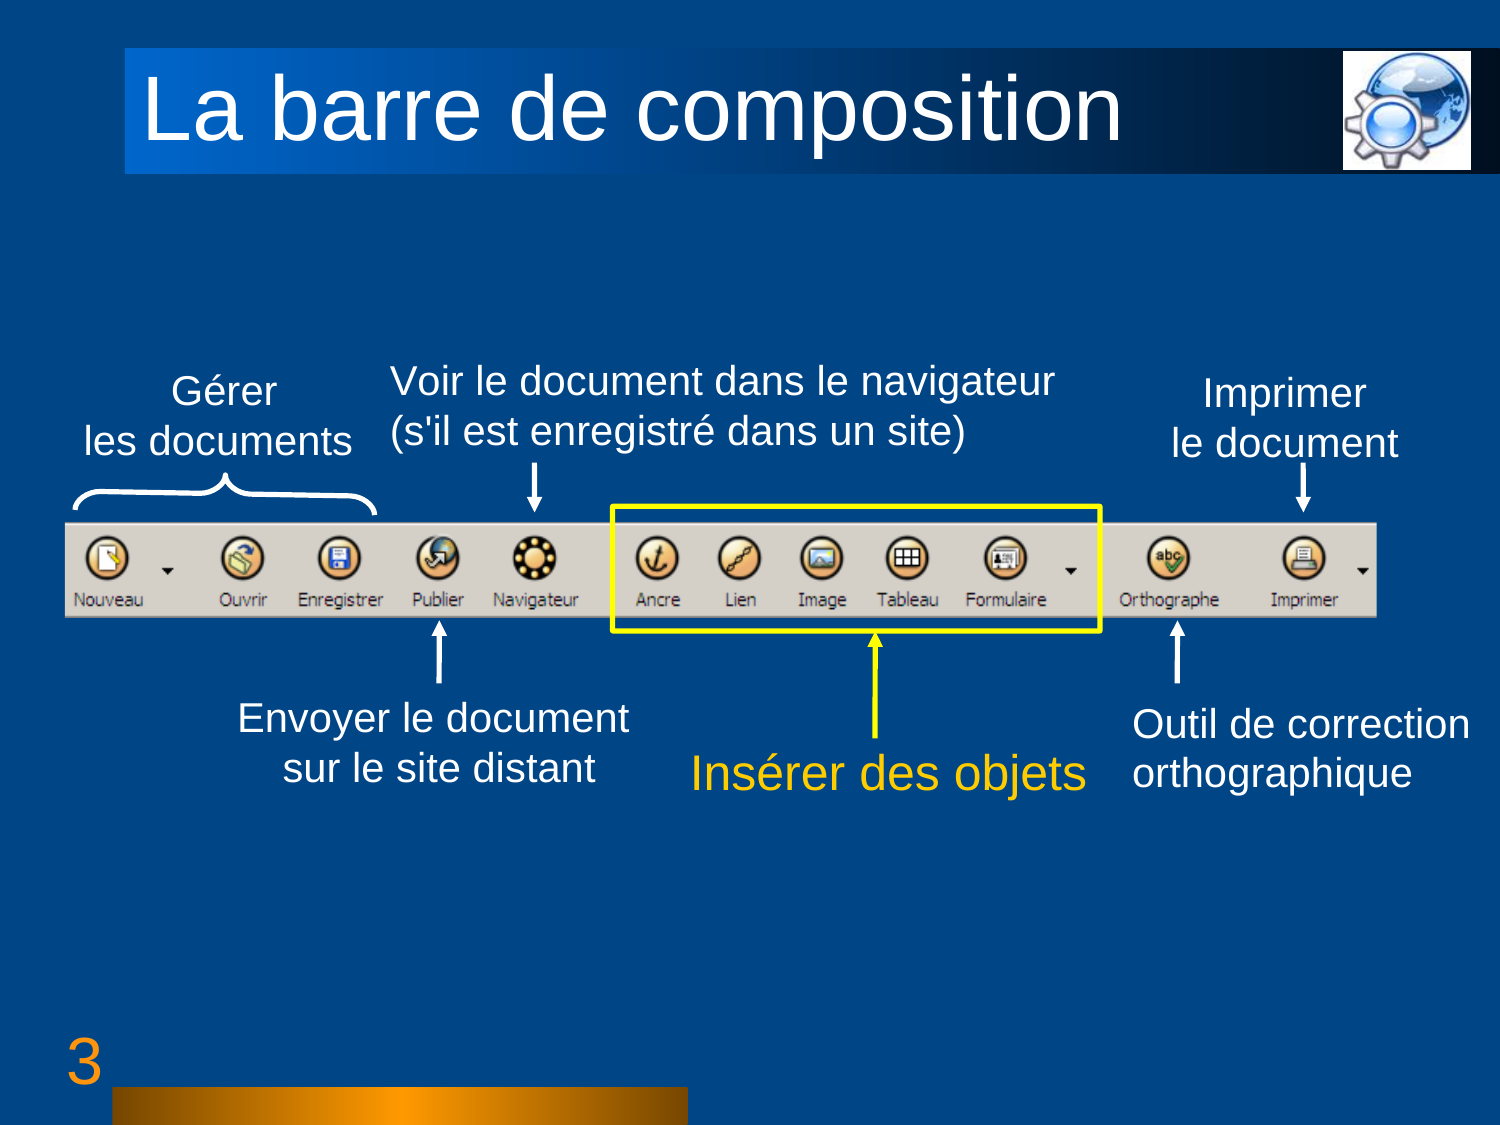

# La barre de composition
Voir le document dans le navigateur
(s'il est enregistré dans un site)
Gérer
les documents
Imprimer
le document
Envoyer le document
sur le site distant
Outil de correction
orthographique
Insérer des objets